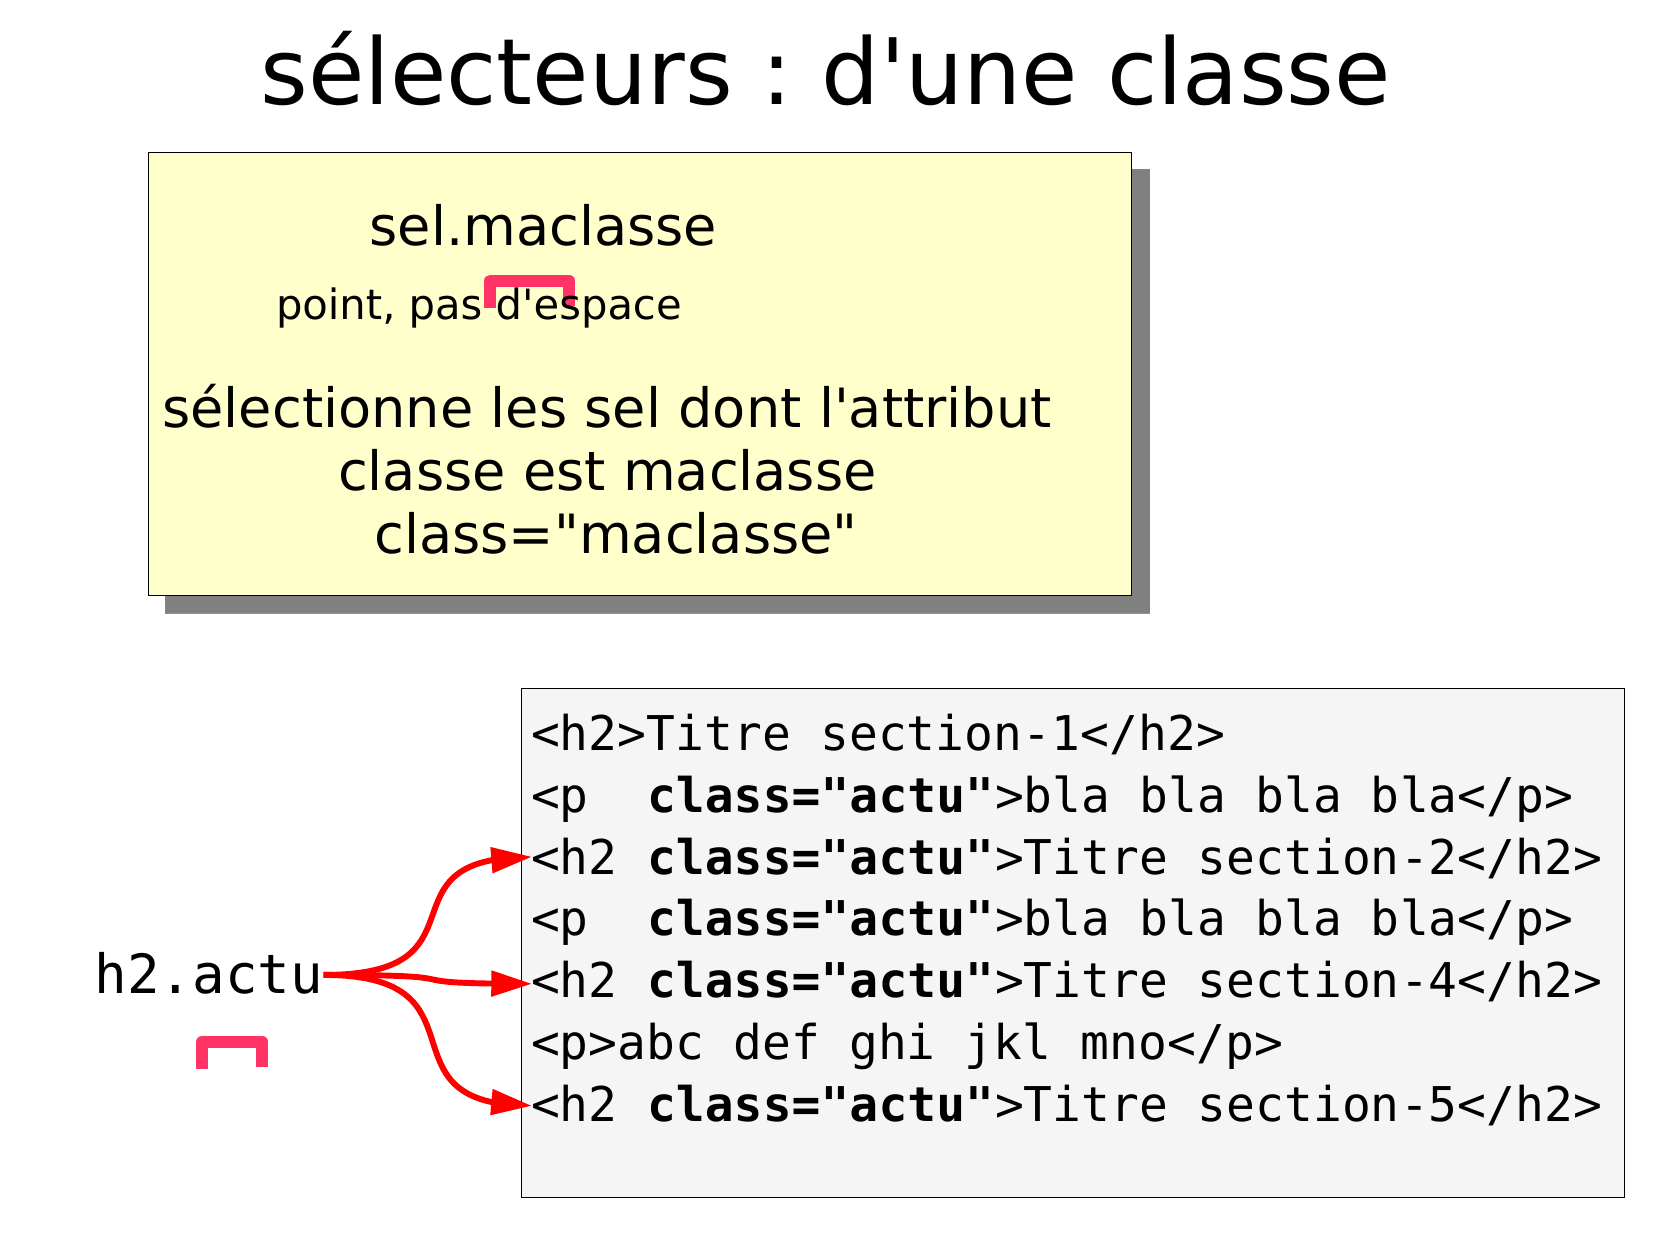

# sélecteurs : d'une classe
sel.maclasse
point, pas d'espace
sélectionne les sel dont l'attribut classe est maclasse
 class="maclasse"
<h2>Titre section-1</h2>
<p class="actu">bla bla bla bla</p>
<h2 class="actu">Titre section-2</h2>
<p class="actu">bla bla bla bla</p>
<h2 class="actu">Titre section-4</h2>
<p>abc def ghi jkl mno</p>
<h2 class="actu">Titre section-5</h2>
h2.actu